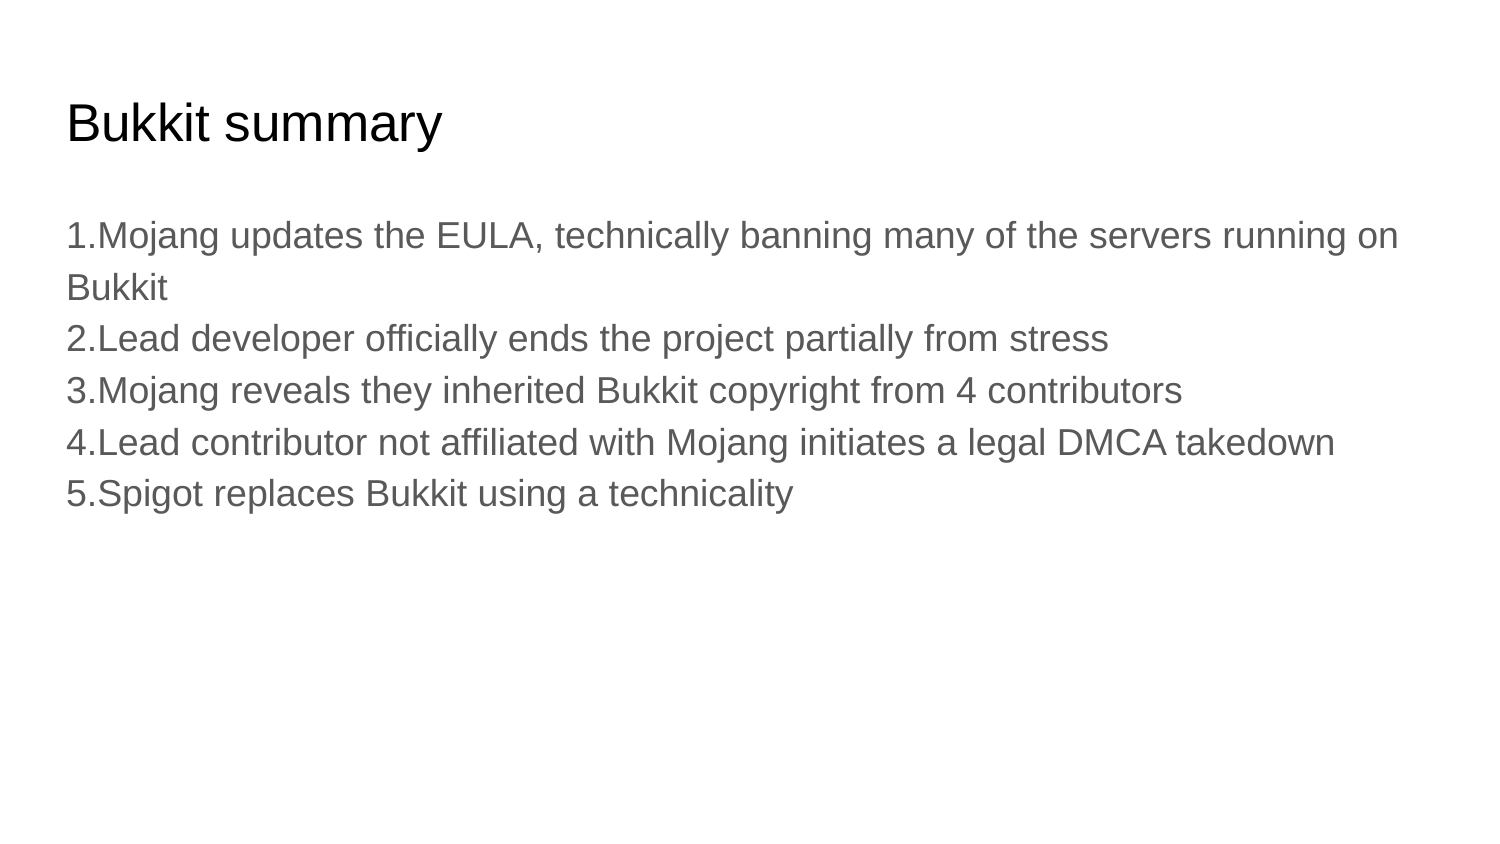

# Bukkit summary
Mojang updates the EULA, technically banning many of the servers running on Bukkit
Lead developer officially ends the project partially from stress
Mojang reveals they inherited Bukkit copyright from 4 contributors
Lead contributor not affiliated with Mojang initiates a legal DMCA takedown
Spigot replaces Bukkit using a technicality